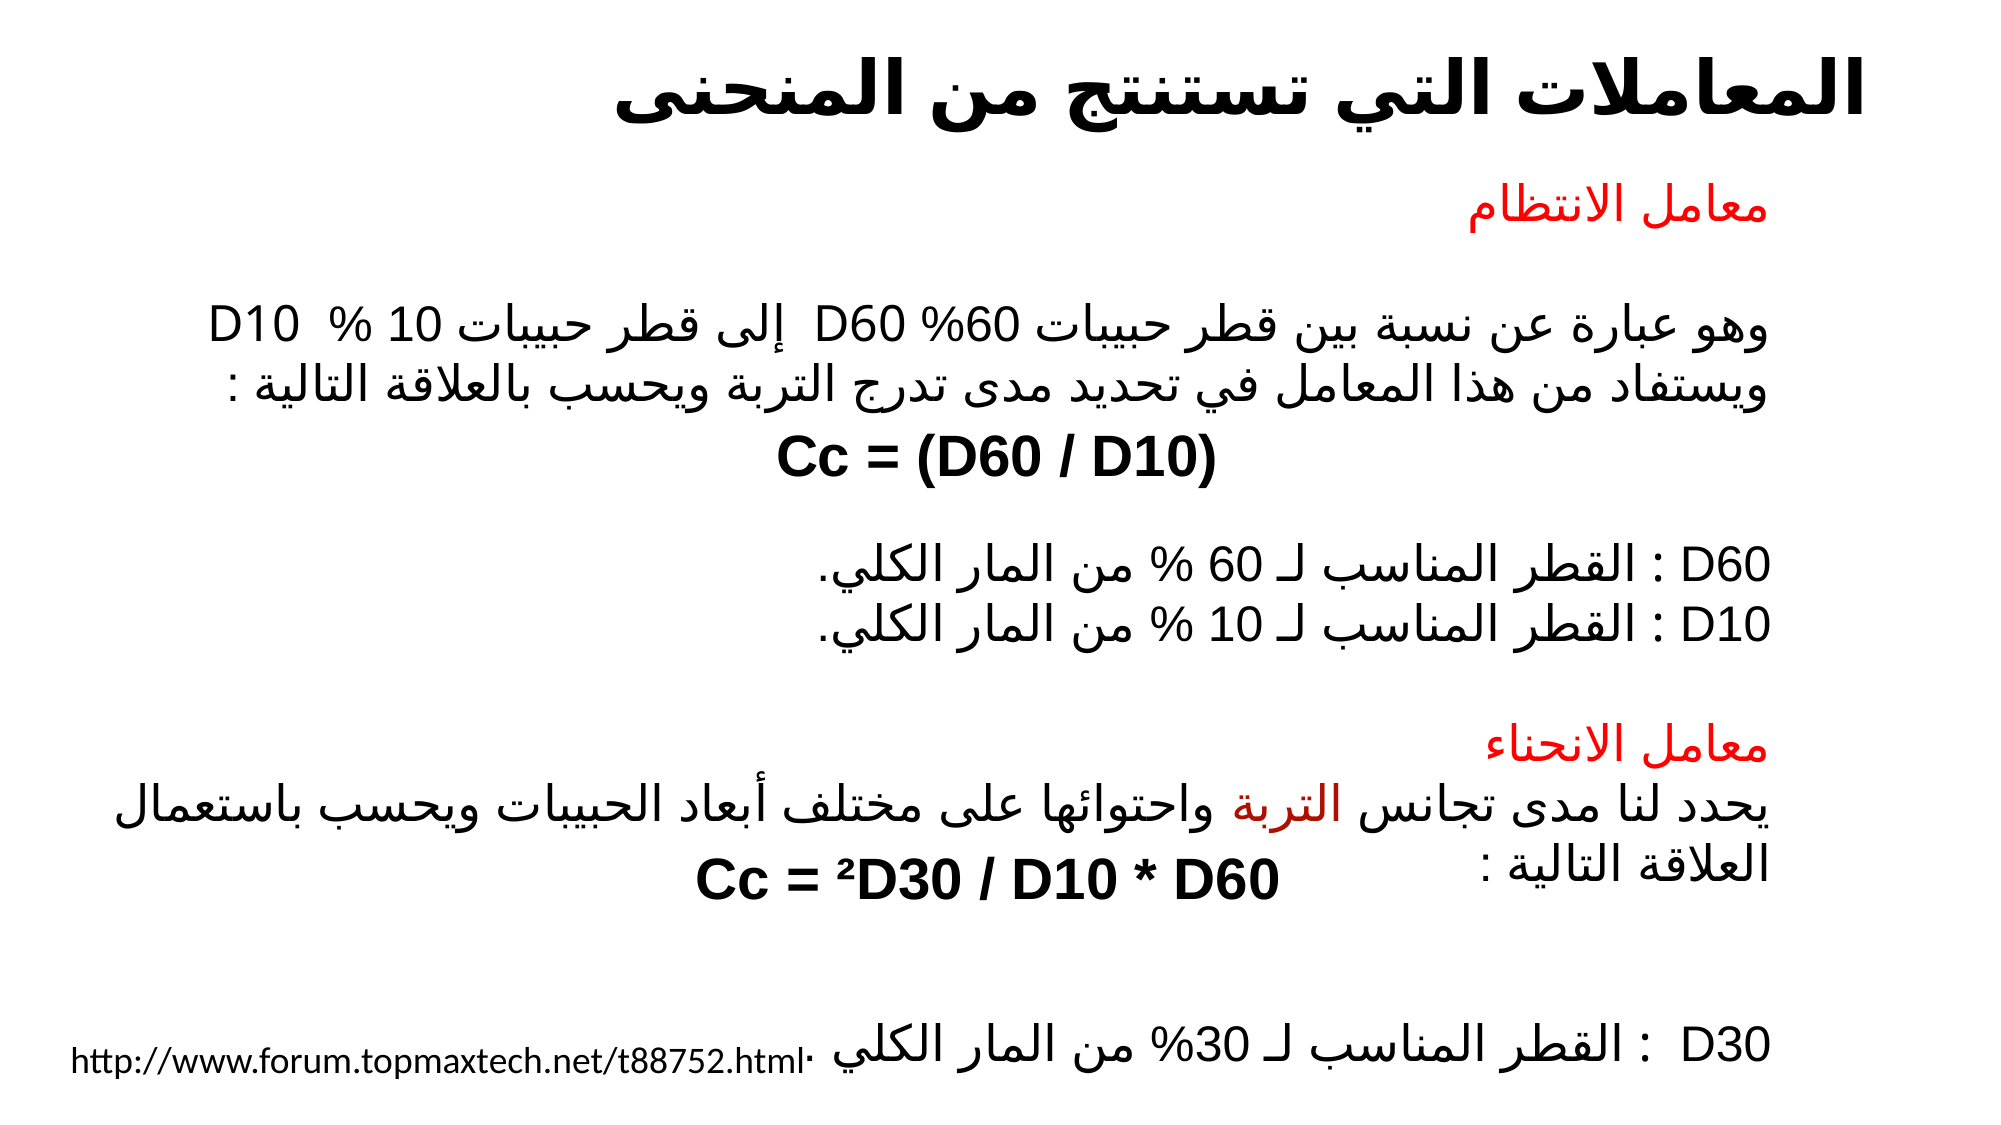

المعاملات التي تستنتج من المنحنى
 
معامل الانتظام
وهو عبارة عن نسبة بين قطر حبيبات 60% D60 إلى قطر حبيبات  10% D10 ويستفاد من هذا المعامل في تحديد مدى تدرج التربة ويحسب بالعلاقة التالية :
D60 : القطر المناسب لـ 60 % من المار الكلي.
D10 : القطر المناسب لـ 10 % من المار الكلي.
معامل الانحناء
يحدد لنا مدى تجانس التربة واحتوائها على مختلف أبعاد الحبيبات ويحسب باستعمال العلاقة التالية :
D30 : القطر المناسب لـ 30% من المار الكلي .
Cc = (D60 / D10)
Cc = ²D30 / D10 * D60
http://www.forum.topmaxtech.net/t88752.html